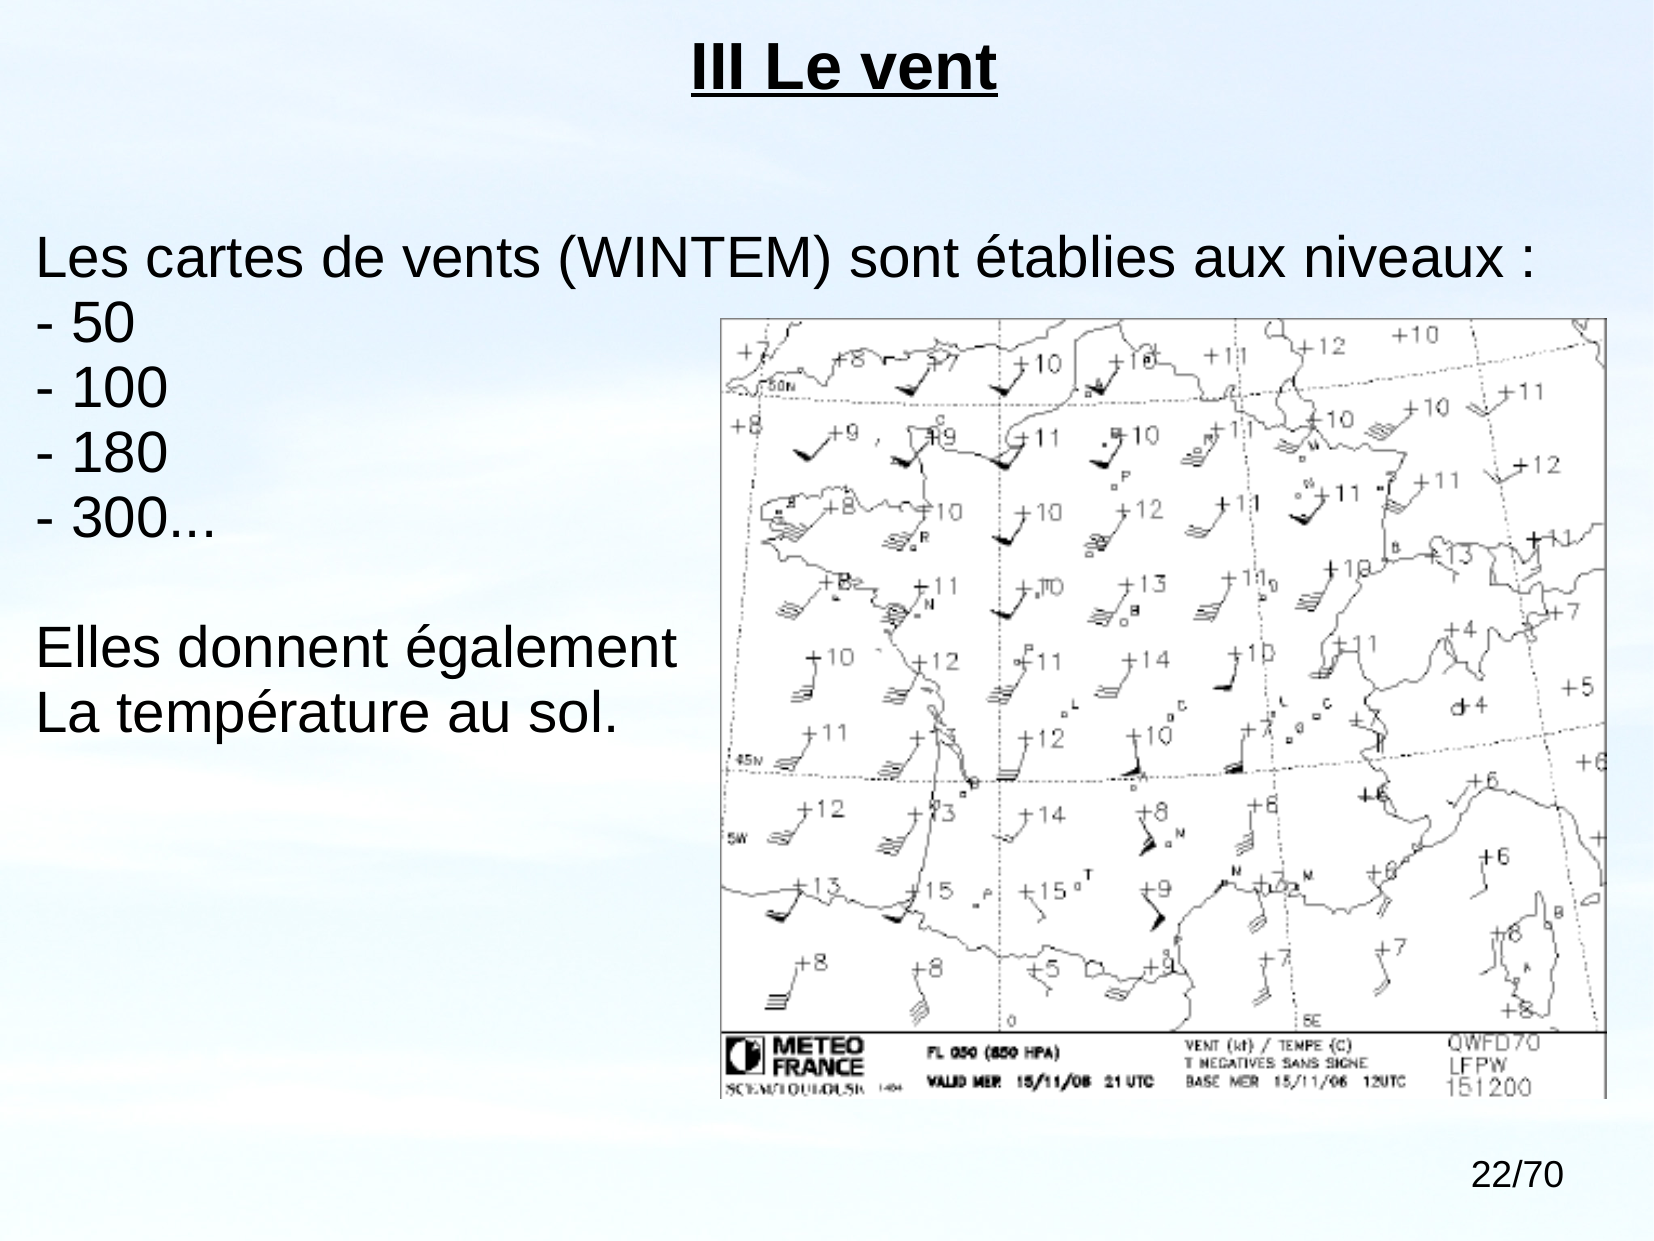

# III Le vent
Les cartes de vents (WINTEM) sont établies aux niveaux :
- 50
- 100
- 180
- 300...
Elles donnent également
La température au sol.